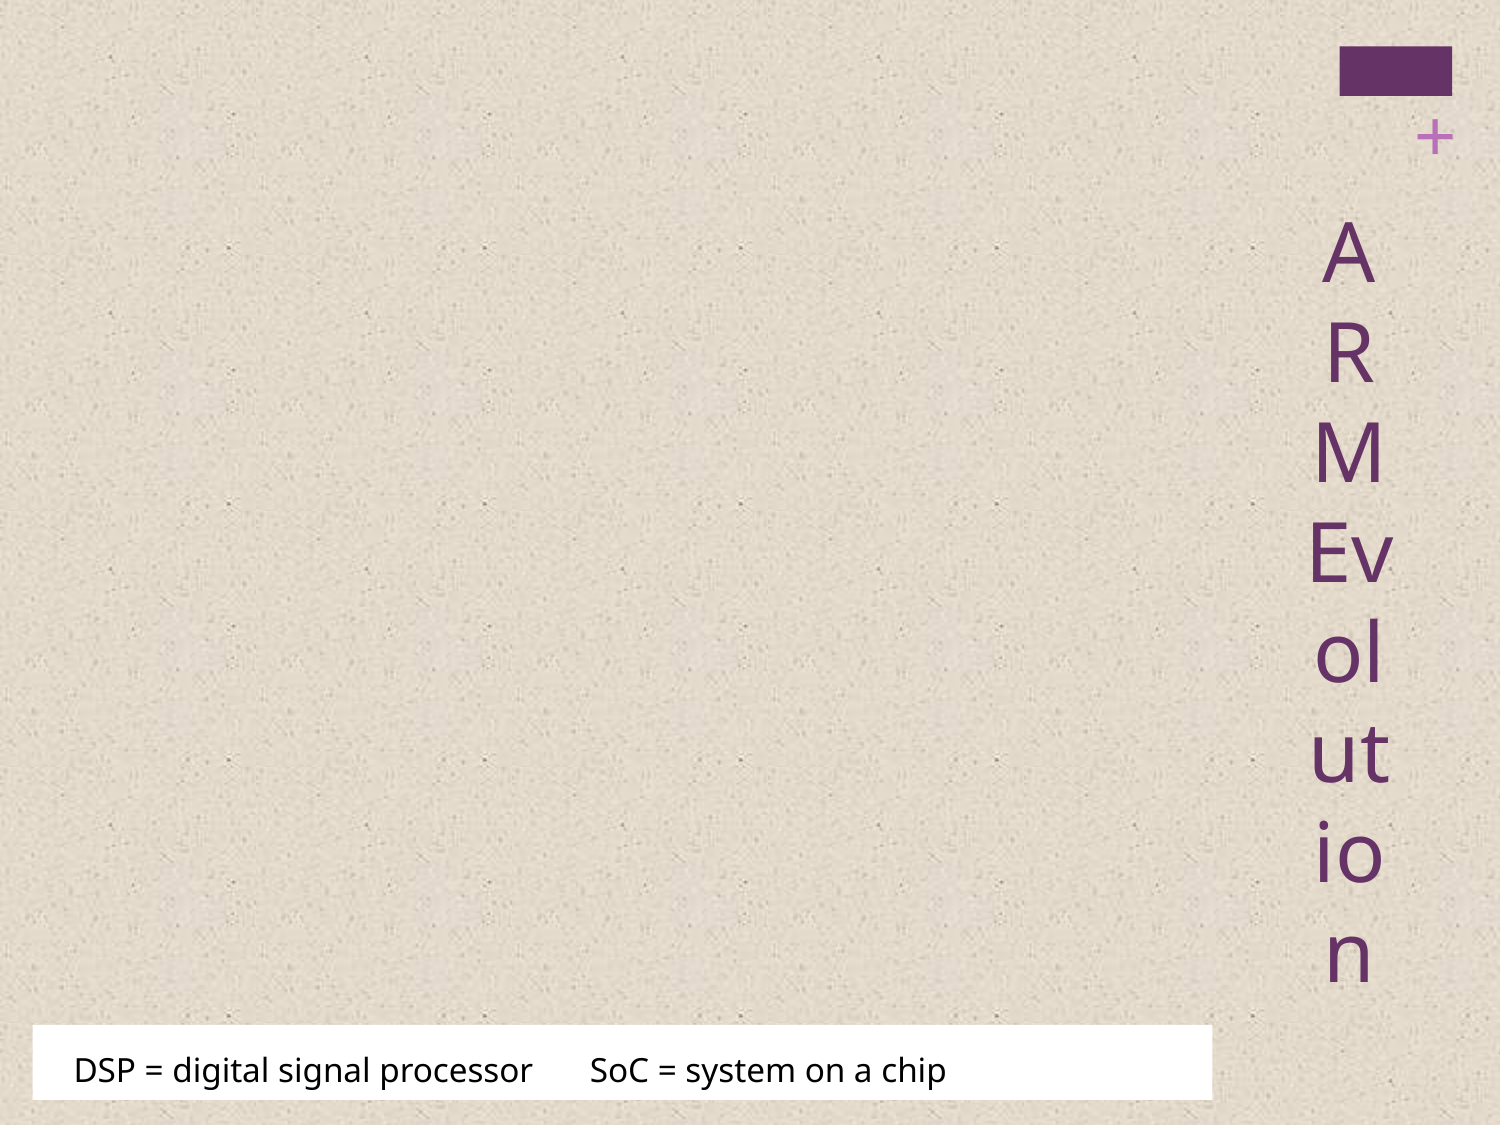

# ARM Evolution
 DSP = digital signal processor	 SoC = system on a chip